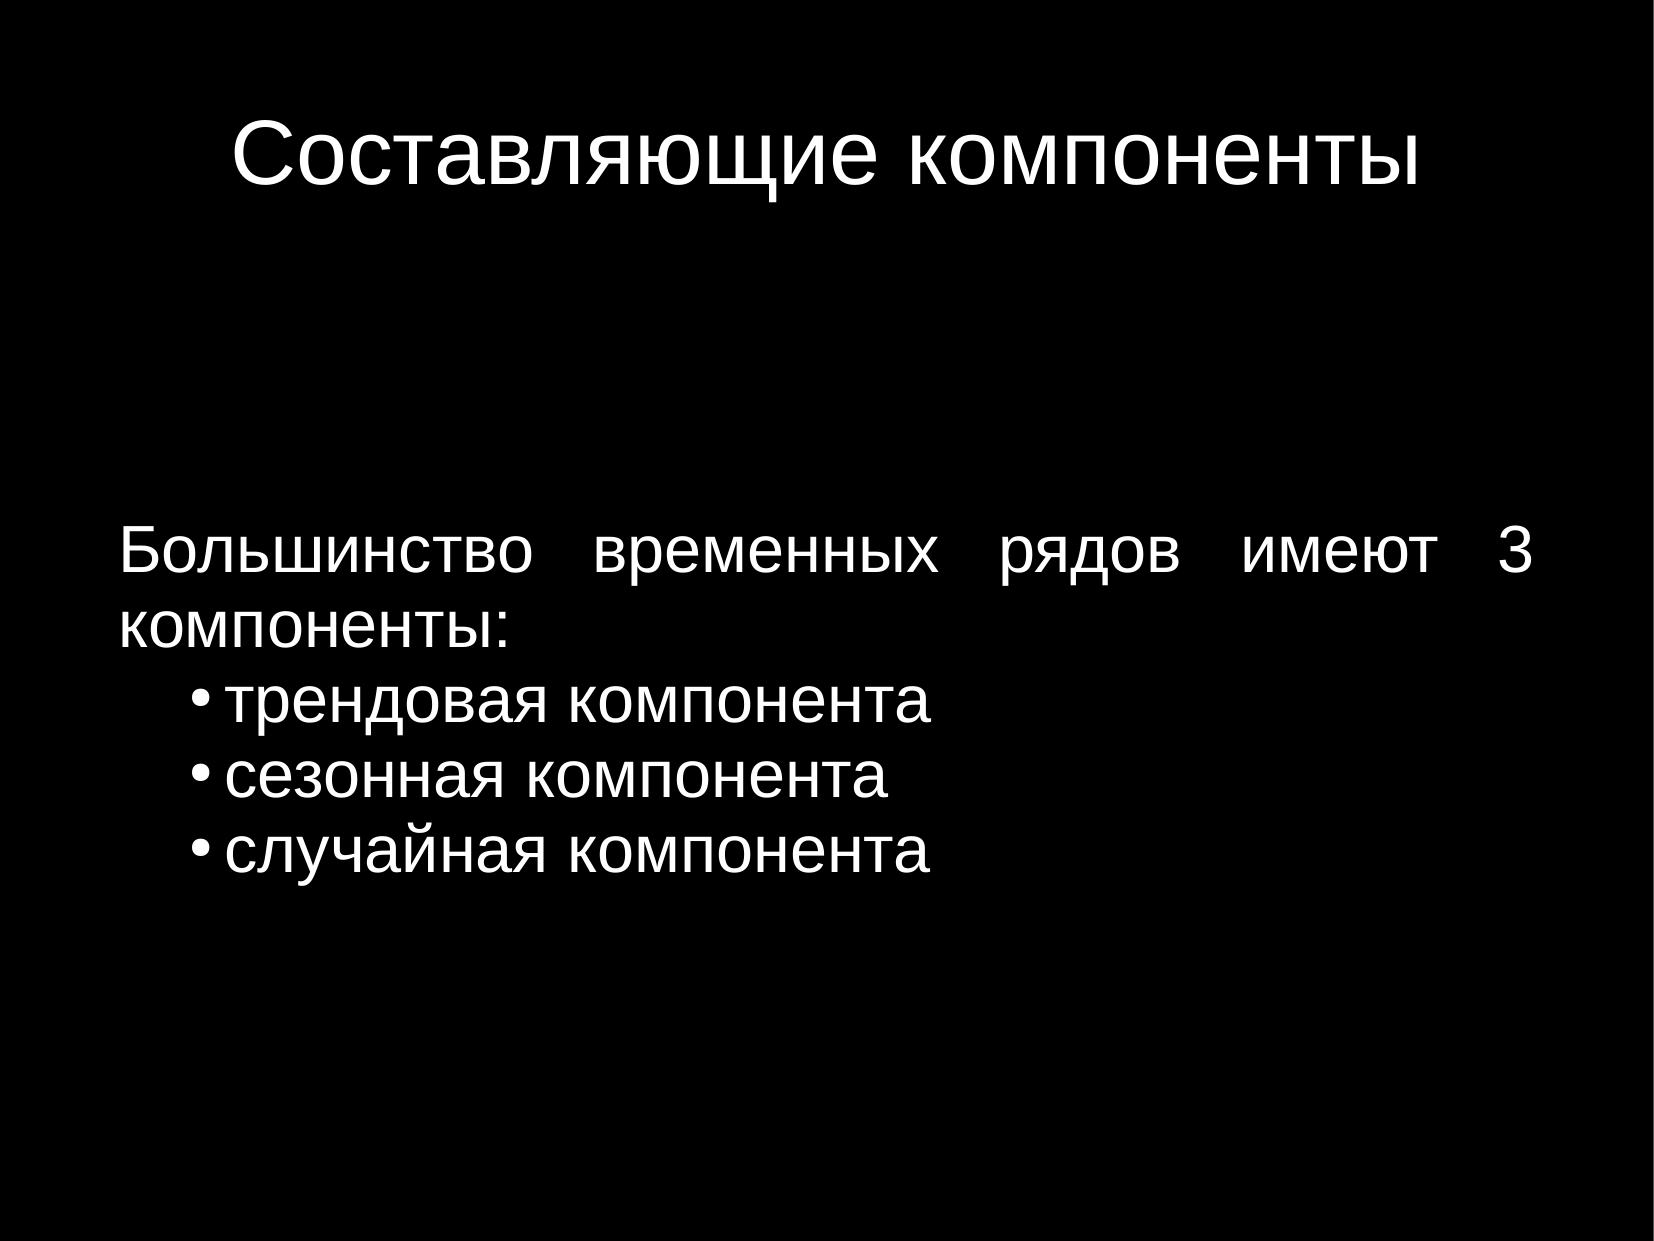

# Составляющие компоненты
Большинство временных рядов имеют 3 компоненты:
трендовая компонента
сезонная компонента
случайная компонента